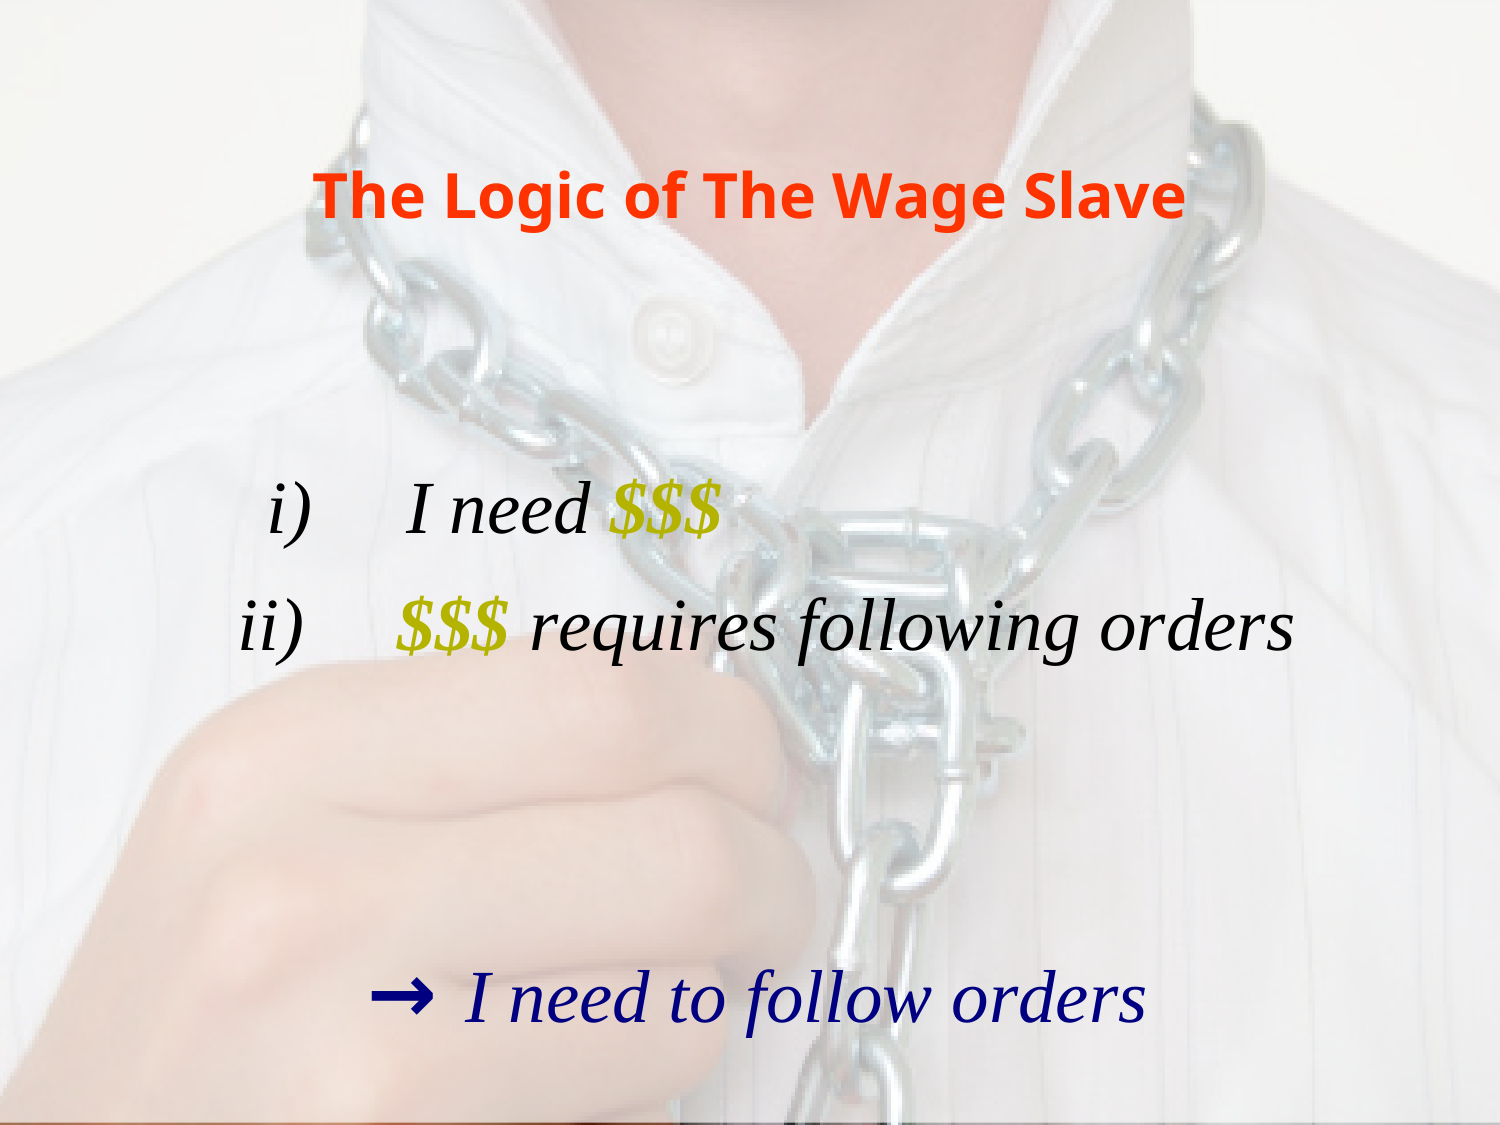

# The Logic of The Wage Slave
 i) I need $$$
 ii) $$$ requires following orders
→ I need to follow orders